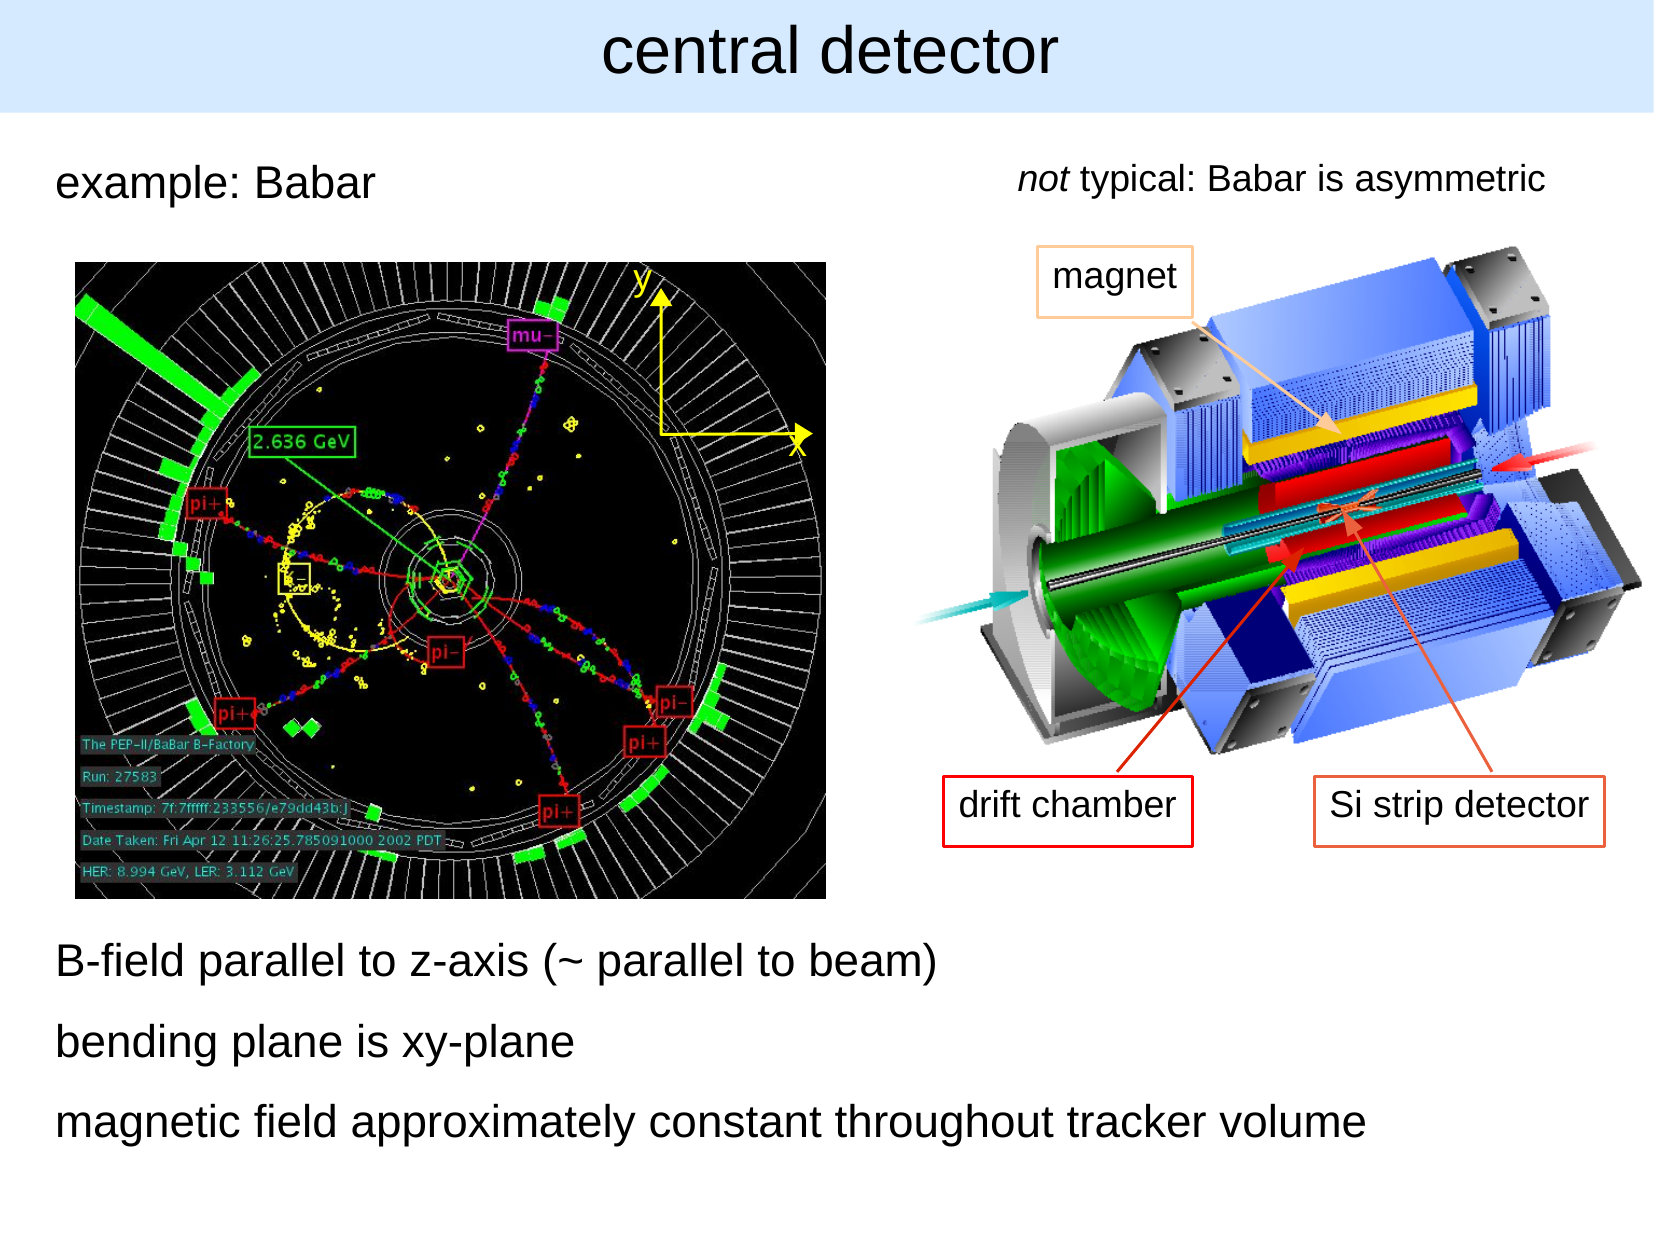

# central detector
not typical: Babar is asymmetric
example: Babar
magnet
drift chamber
Si strip detector
y
x
B-field parallel to z-axis (~ parallel to beam)
bending plane is xy-plane
magnetic field approximately constant throughout tracker volume